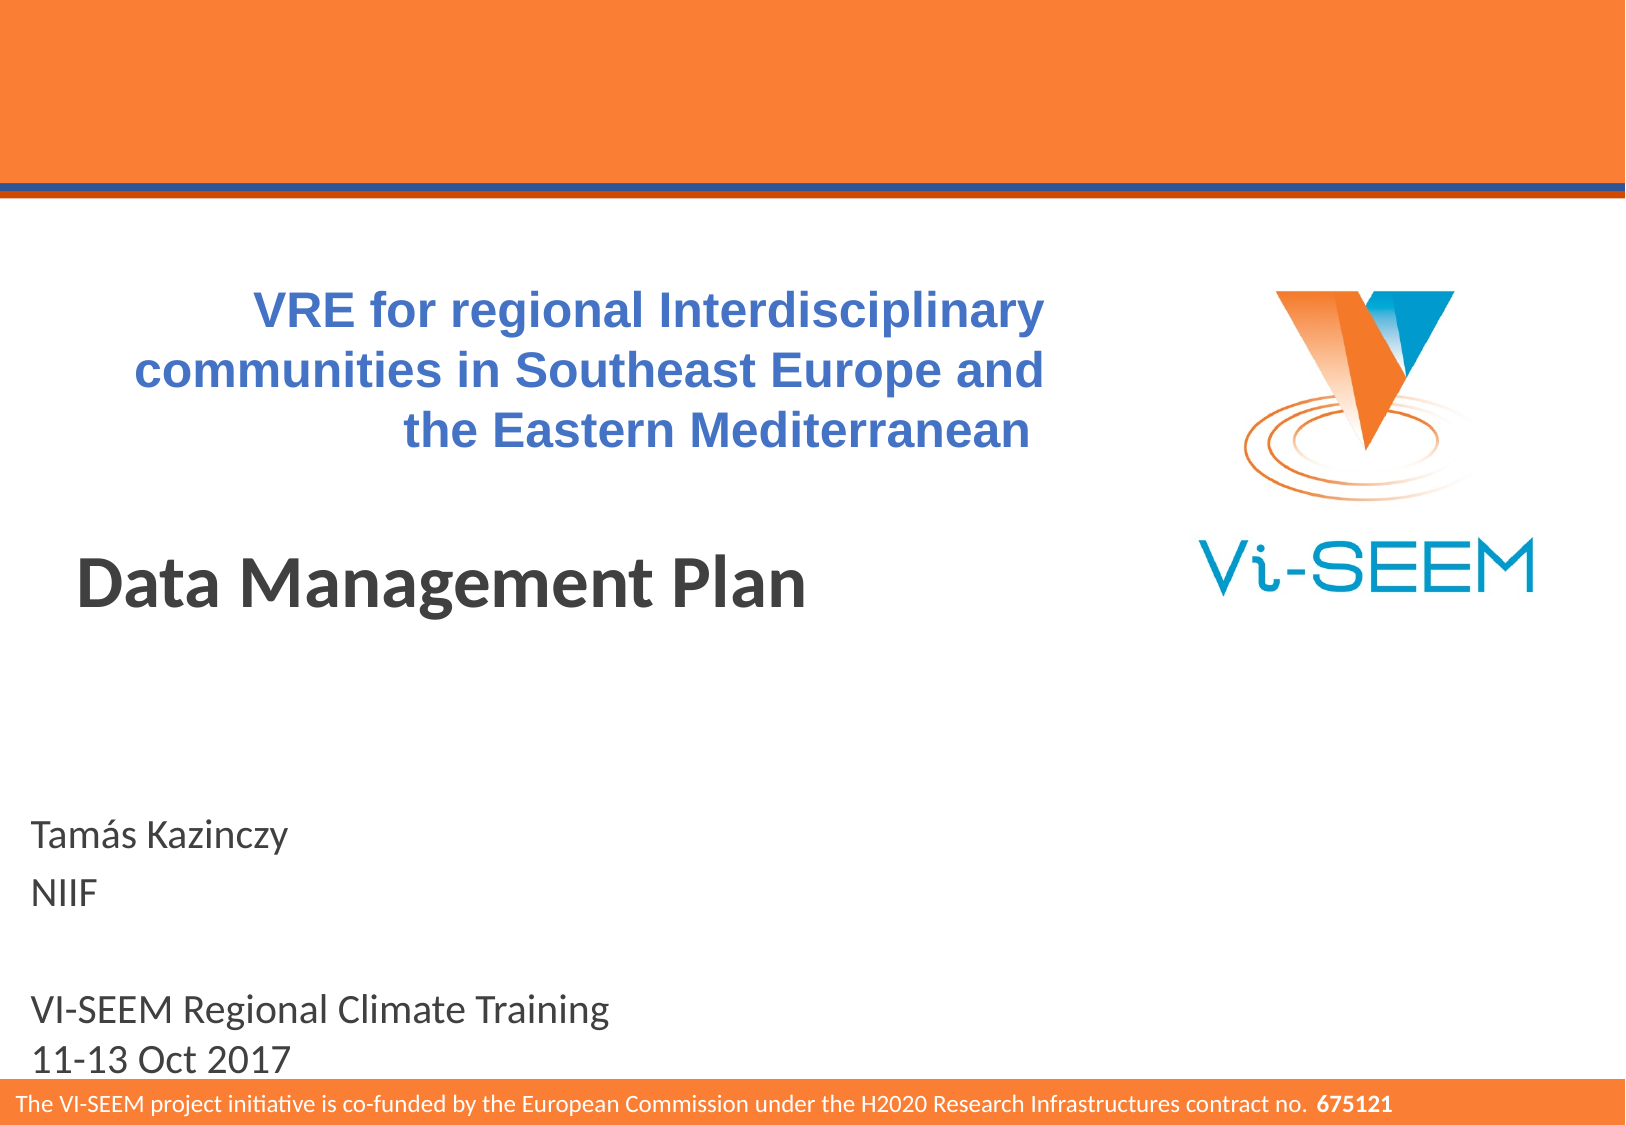

# Data Management Plan
Tamás Kazinczy
NIIF
VI-SEEM Regional Climate Training
11-13 Oct 2017
The VI-SEEM project initiative is co-funded by the European Commission under the H2020 Research Infrastructures contract no. 675121